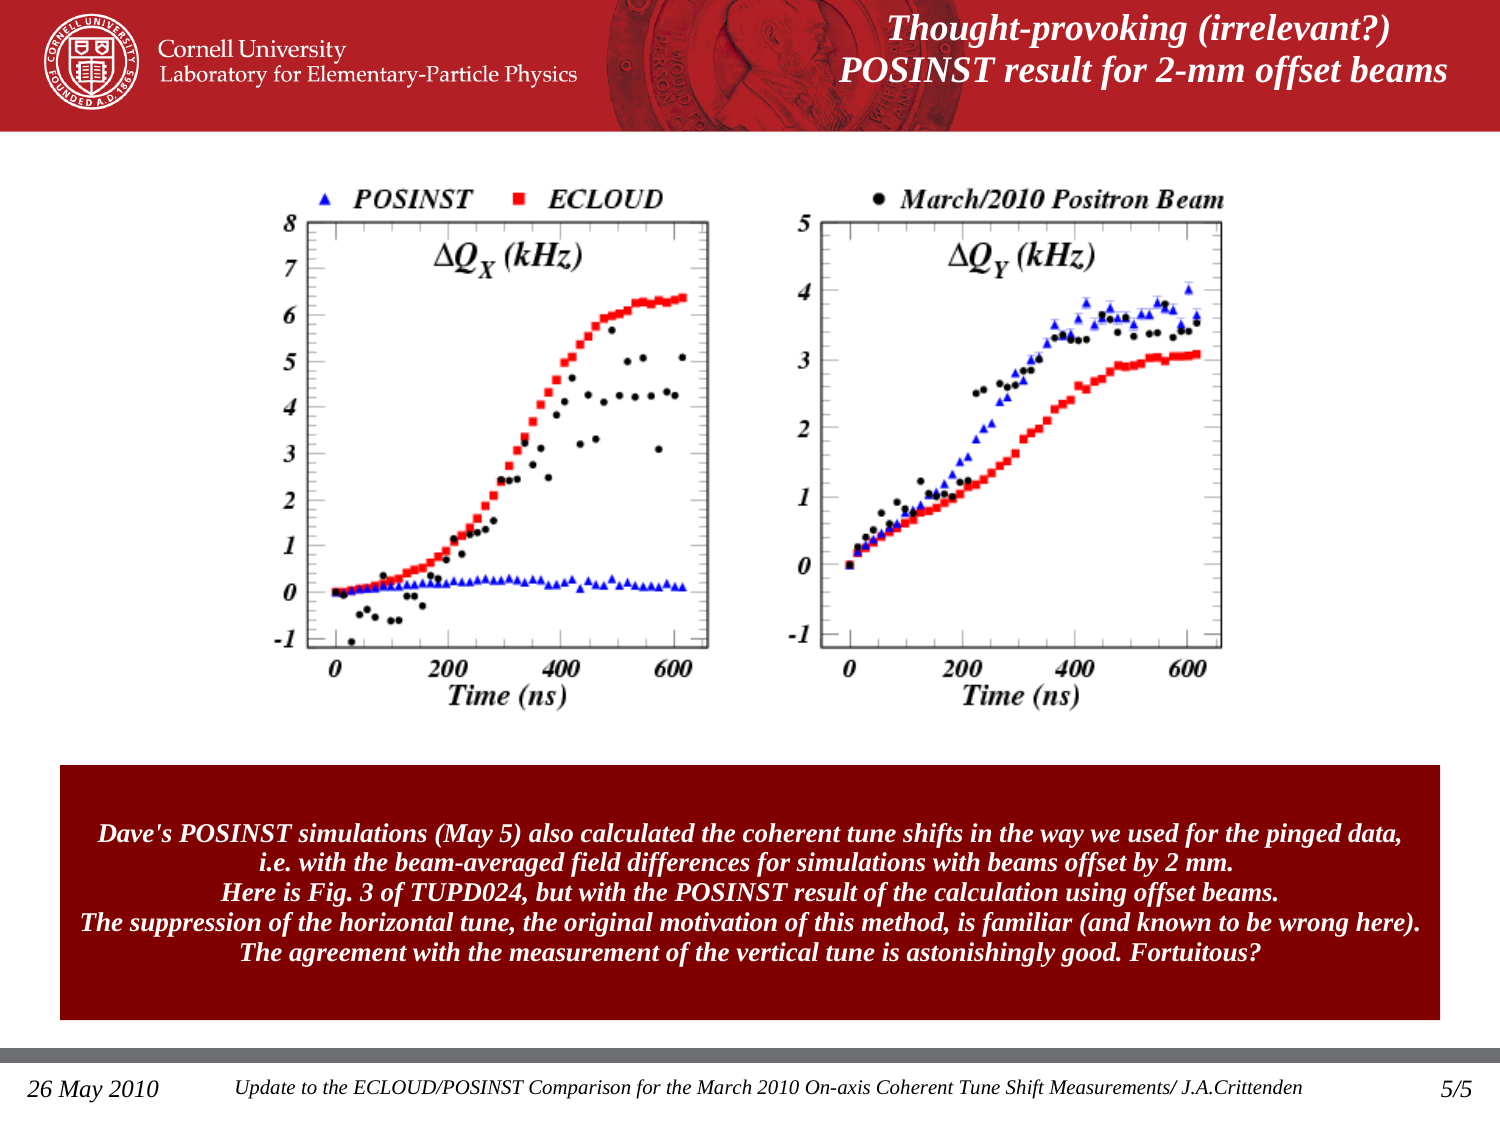

Thought-provoking (irrelevant?)
POSINST result for 2-mm offset beams
Dave's POSINST simulations (May 5) also calculated the coherent tune shifts in the way we used for the pinged data,
 i.e. with the beam-averaged field differences for simulations with beams offset by 2 mm.
Here is Fig. 3 of TUPD024, but with the POSINST result of the calculation using offset beams.
The suppression of the horizontal tune, the original motivation of this method, is familiar (and known to be wrong here).
The agreement with the measurement of the vertical tune is astonishingly good. Fortuitous?